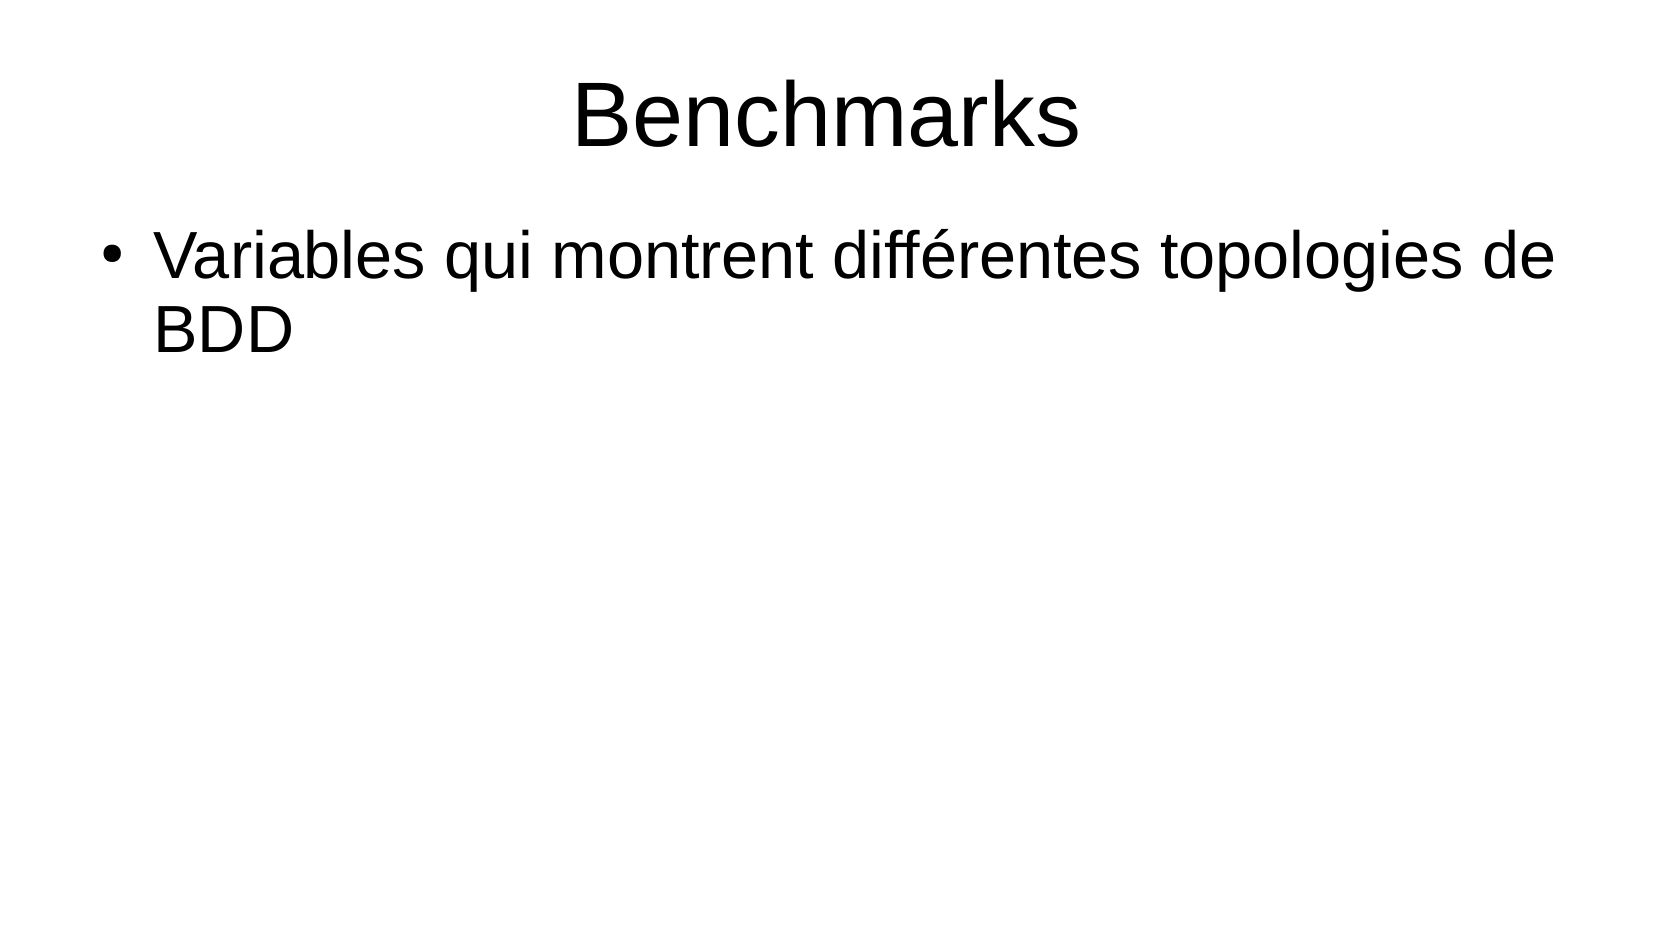

# Benchmarks
Variables qui montrent différentes topologies de BDD